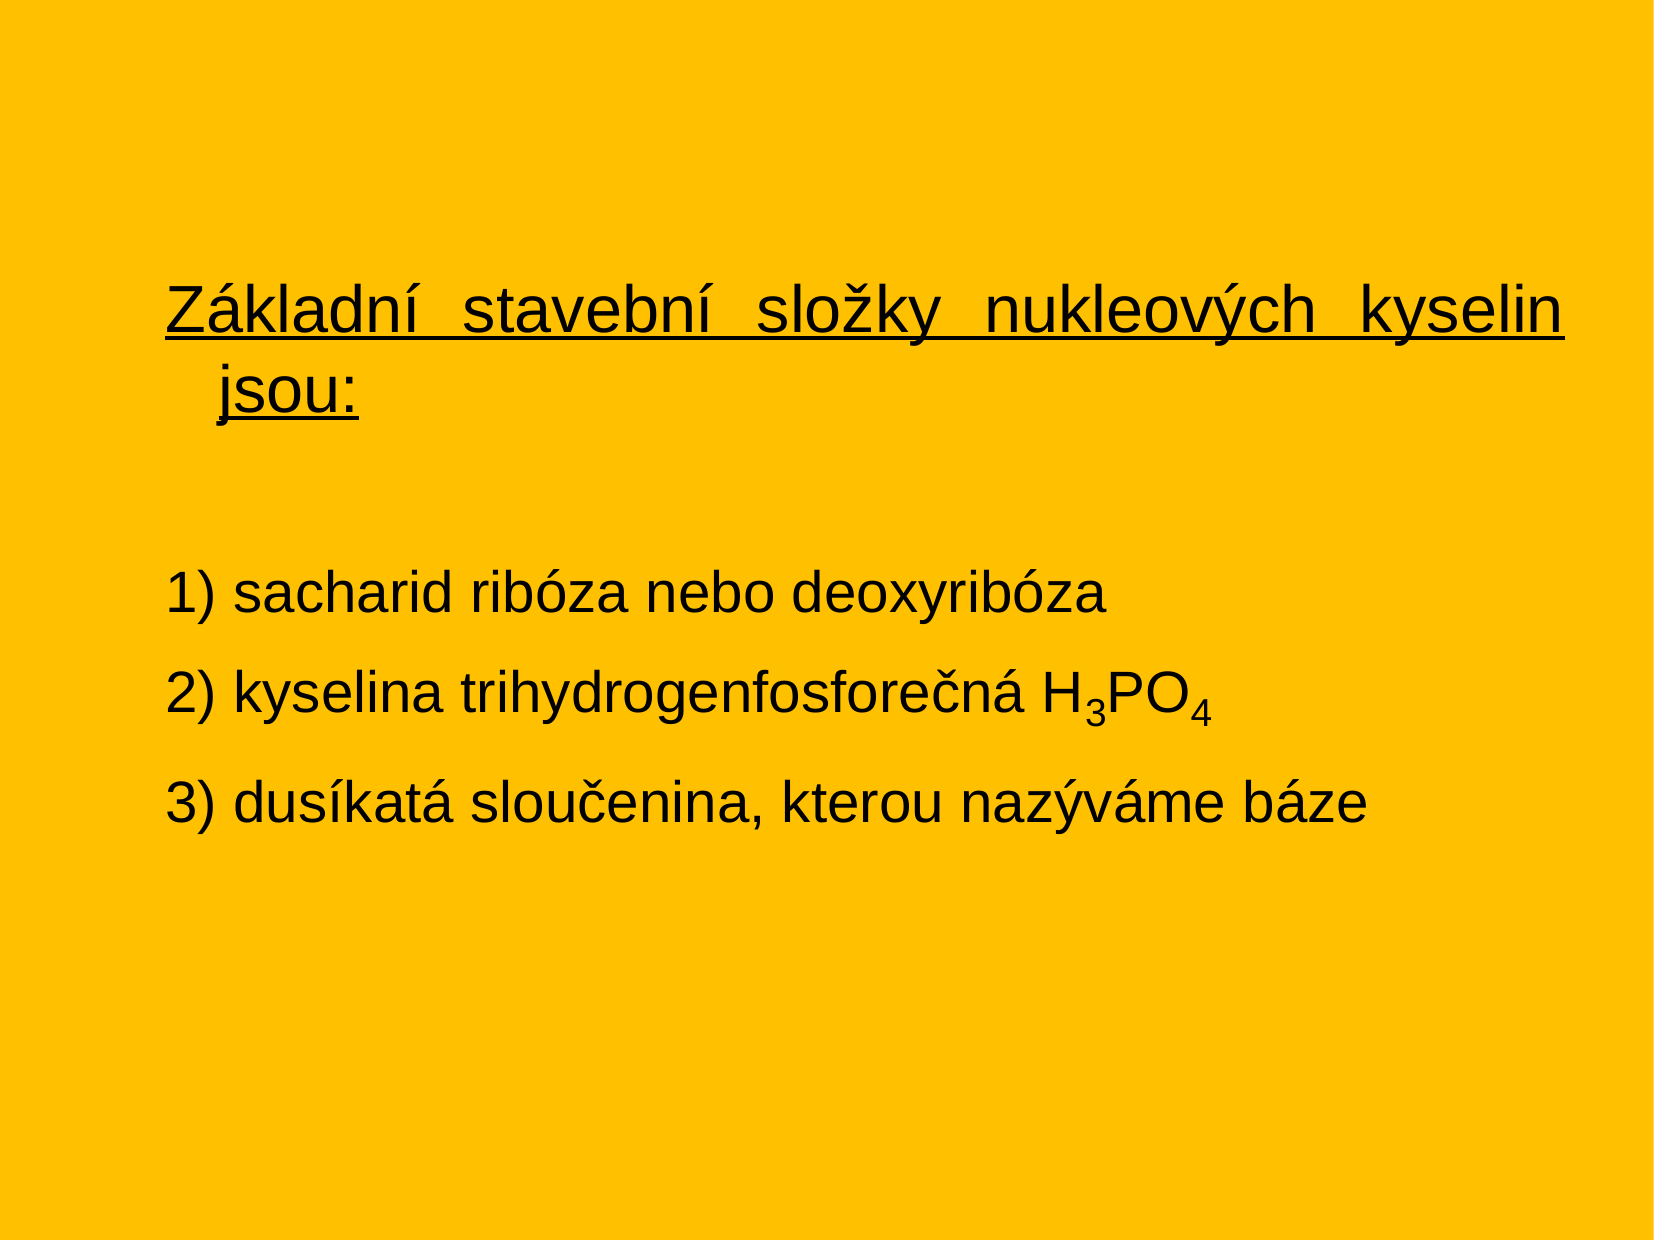

# Základní stavební složky nukleových kyselin jsou:
1) sacharid ribóza nebo deoxyribóza
2) kyselina trihydrogenfosforečná H3PO4
3) dusíkatá sloučenina, kterou nazýváme báze